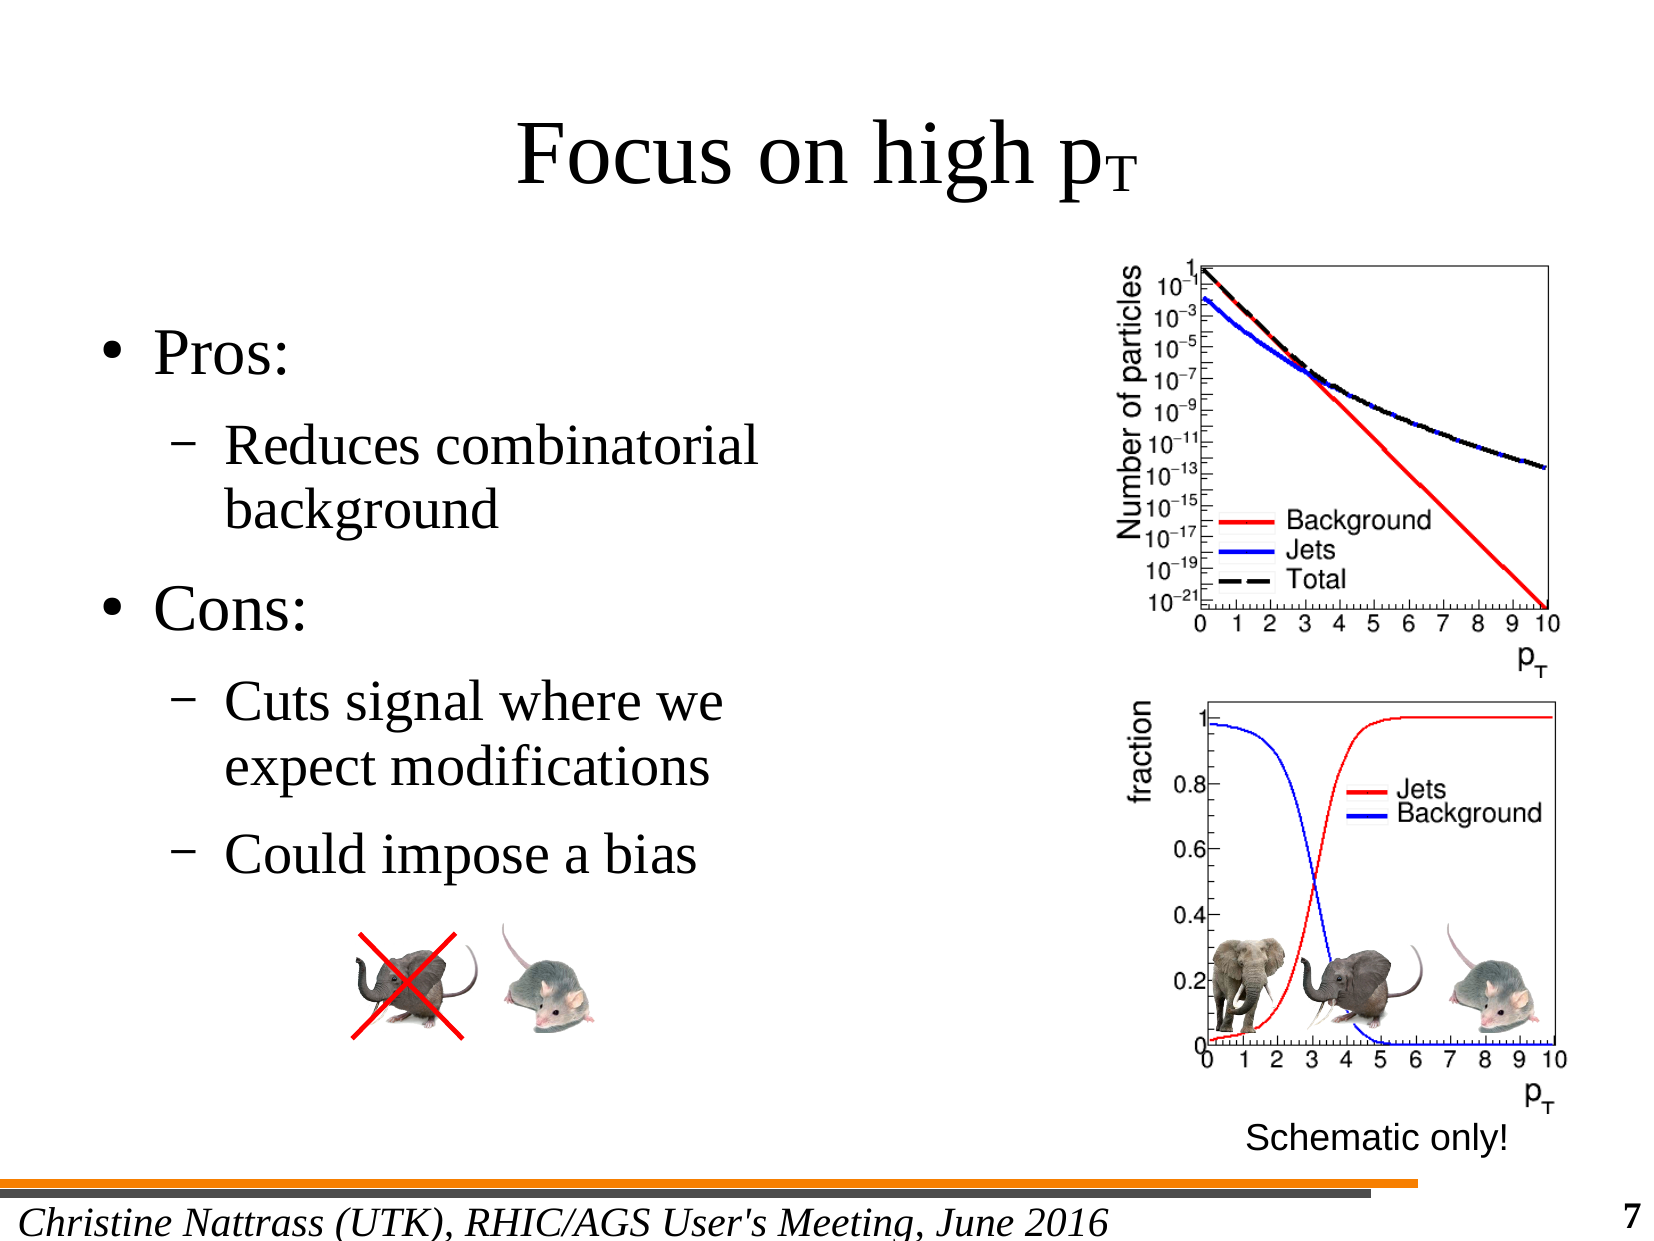

# Focus on high pT
Pros:
Reduces combinatorial background
Cons:
Cuts signal where we expect modifications
Could impose a bias
Schematic only!